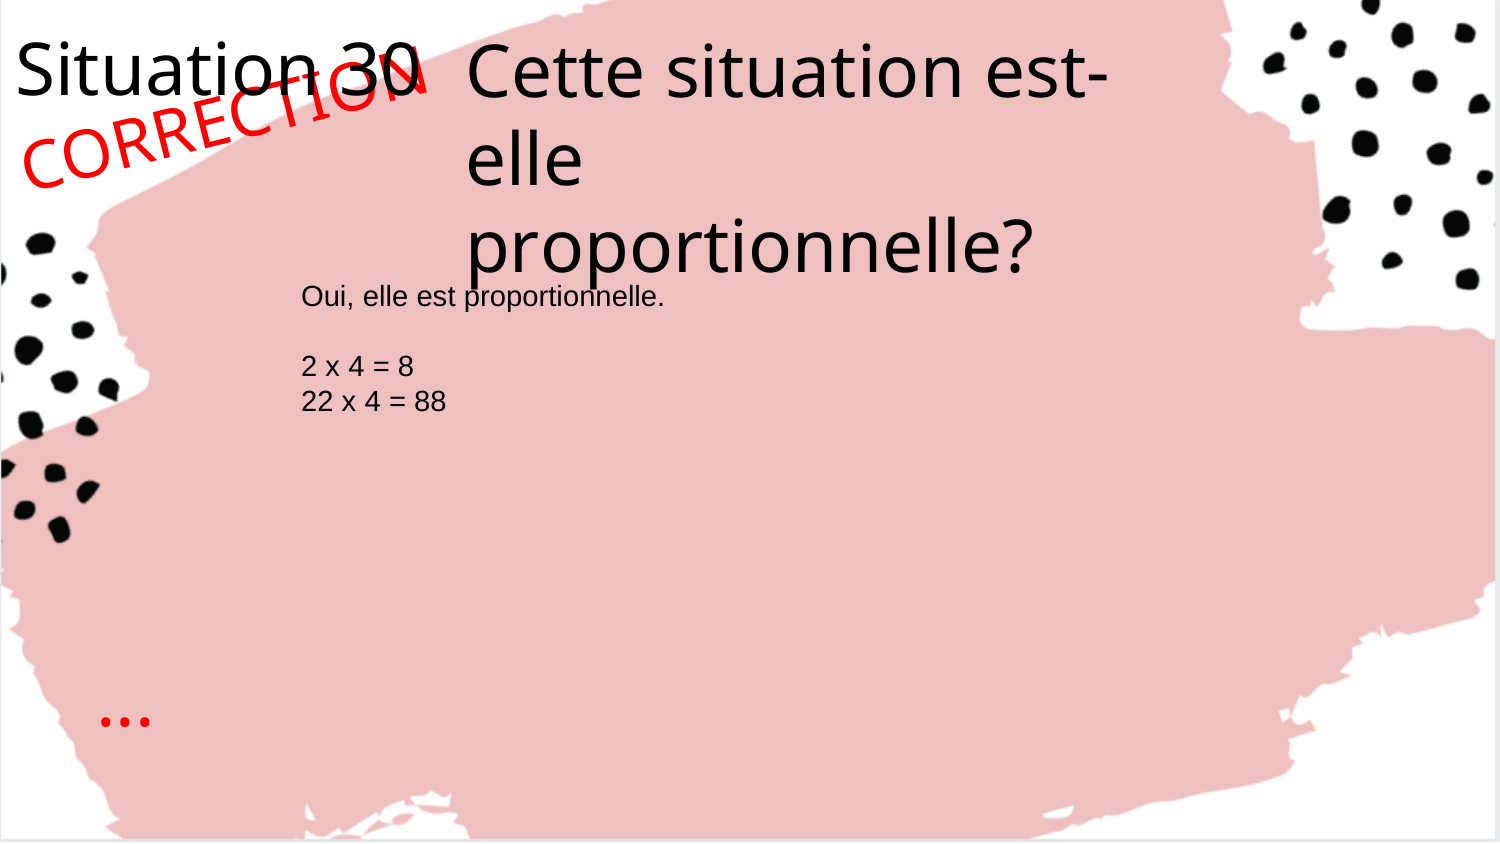

Situation 30
Cette situation est-elle proportionnelle?
CORRECTION
Oui, elle est proportionnelle.
2 x 4 = 8
22 x 4 = 88
...